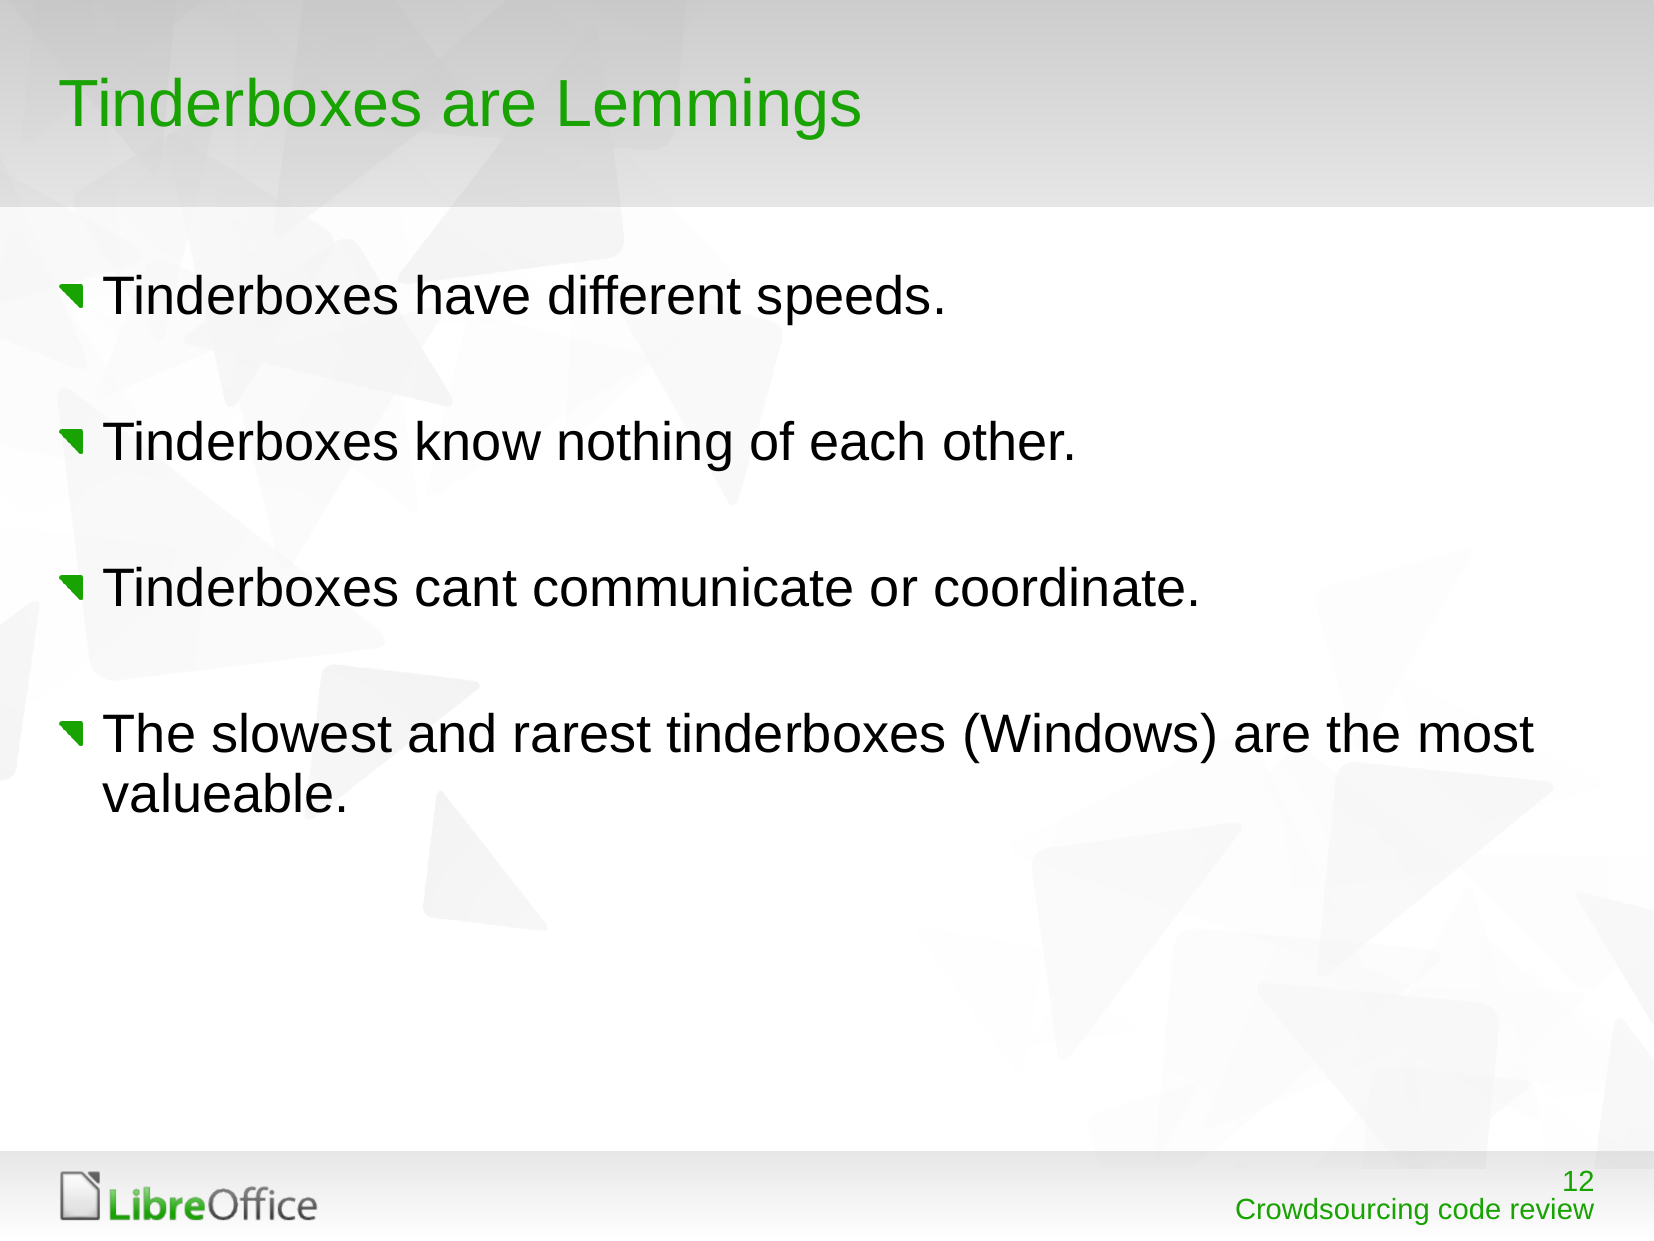

# Tinderboxes are Lemmings
Tinderboxes have different speeds.
Tinderboxes know nothing of each other.
Tinderboxes cant communicate or coordinate.
The slowest and rarest tinderboxes (Windows) are the most valueable.
12
Crowdsourcing code review